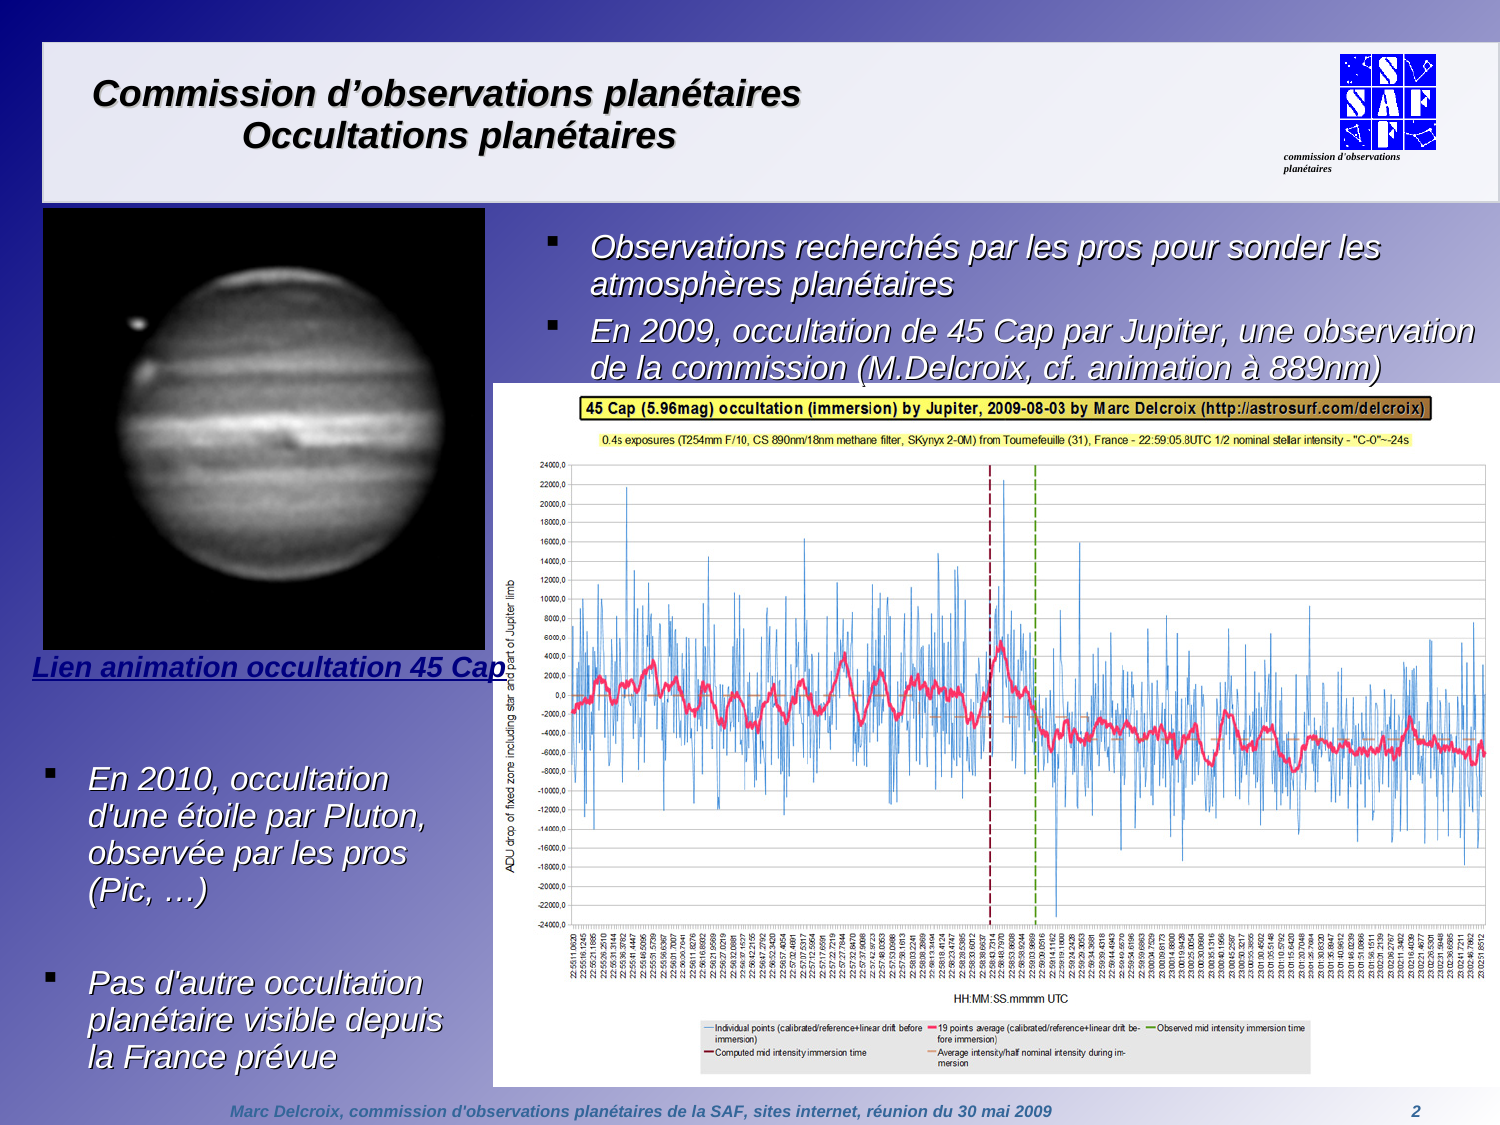

Commission d’observations planétaires
	Occultations planétaires
Observations recherchés par les pros pour sonder les atmosphères planétaires
En 2009, occultation de 45 Cap par Jupiter, une observation de la commission (M.Delcroix, cf. animation à 889nm)
Lien animation occultation 45 Cap
En 2010, occultation d'une étoile par Pluton, observée par les pros (Pic, …)
Pas d'autre occultation planétaire visible depuis la France prévue
Marc Delcroix, commission des observations planétaires de la SAF, administratif, réunion du 29 mai 2010
2